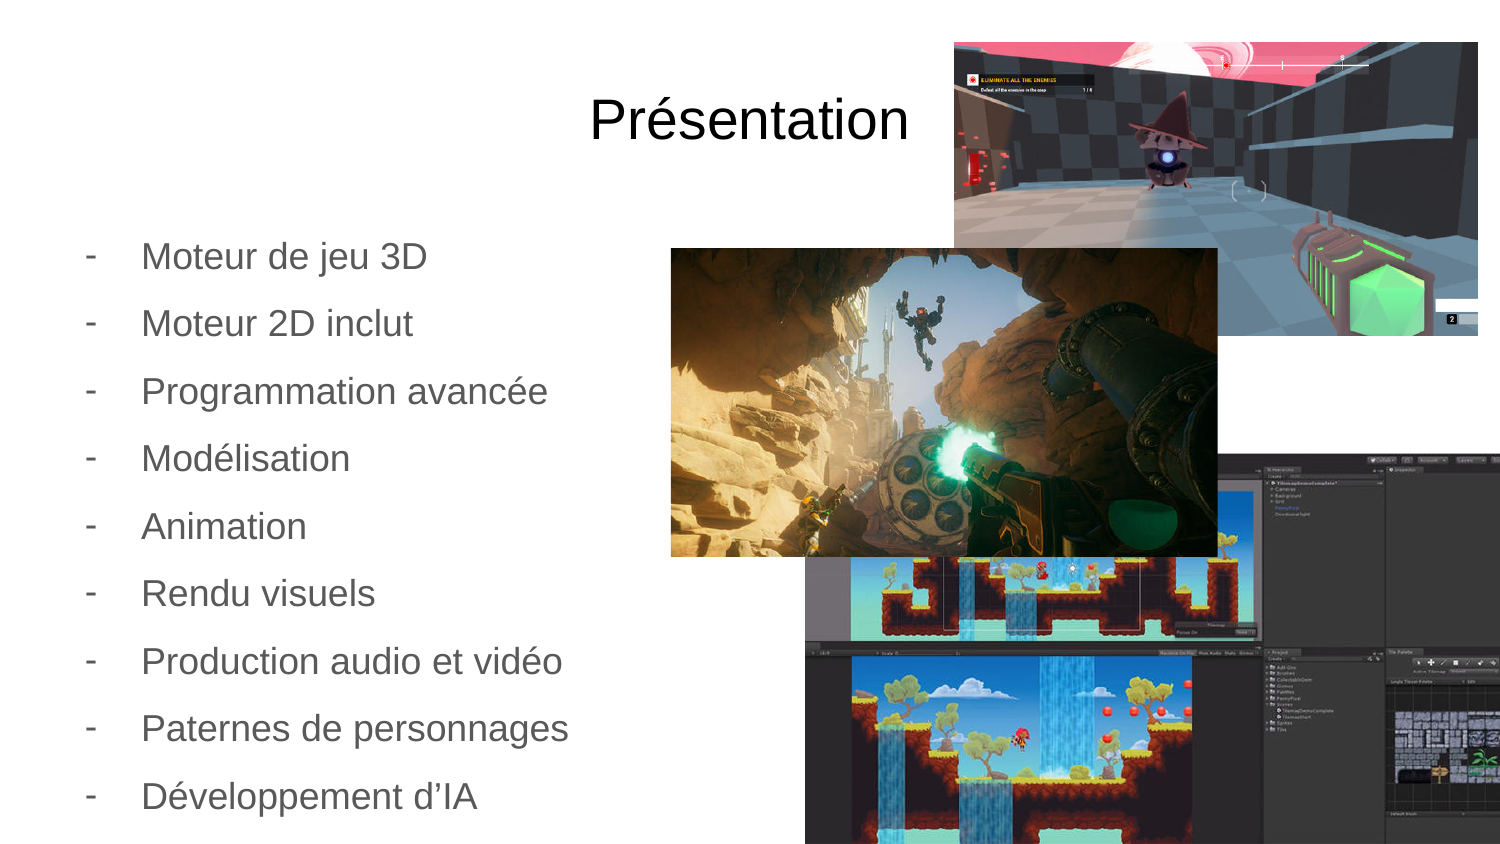

# Présentation
Moteur de jeu 3D
Moteur 2D inclut
Programmation avancée
Modélisation
Animation
Rendu visuels
Production audio et vidéo
Paternes de personnages
Développement d’IA
Expérience en RA et VR